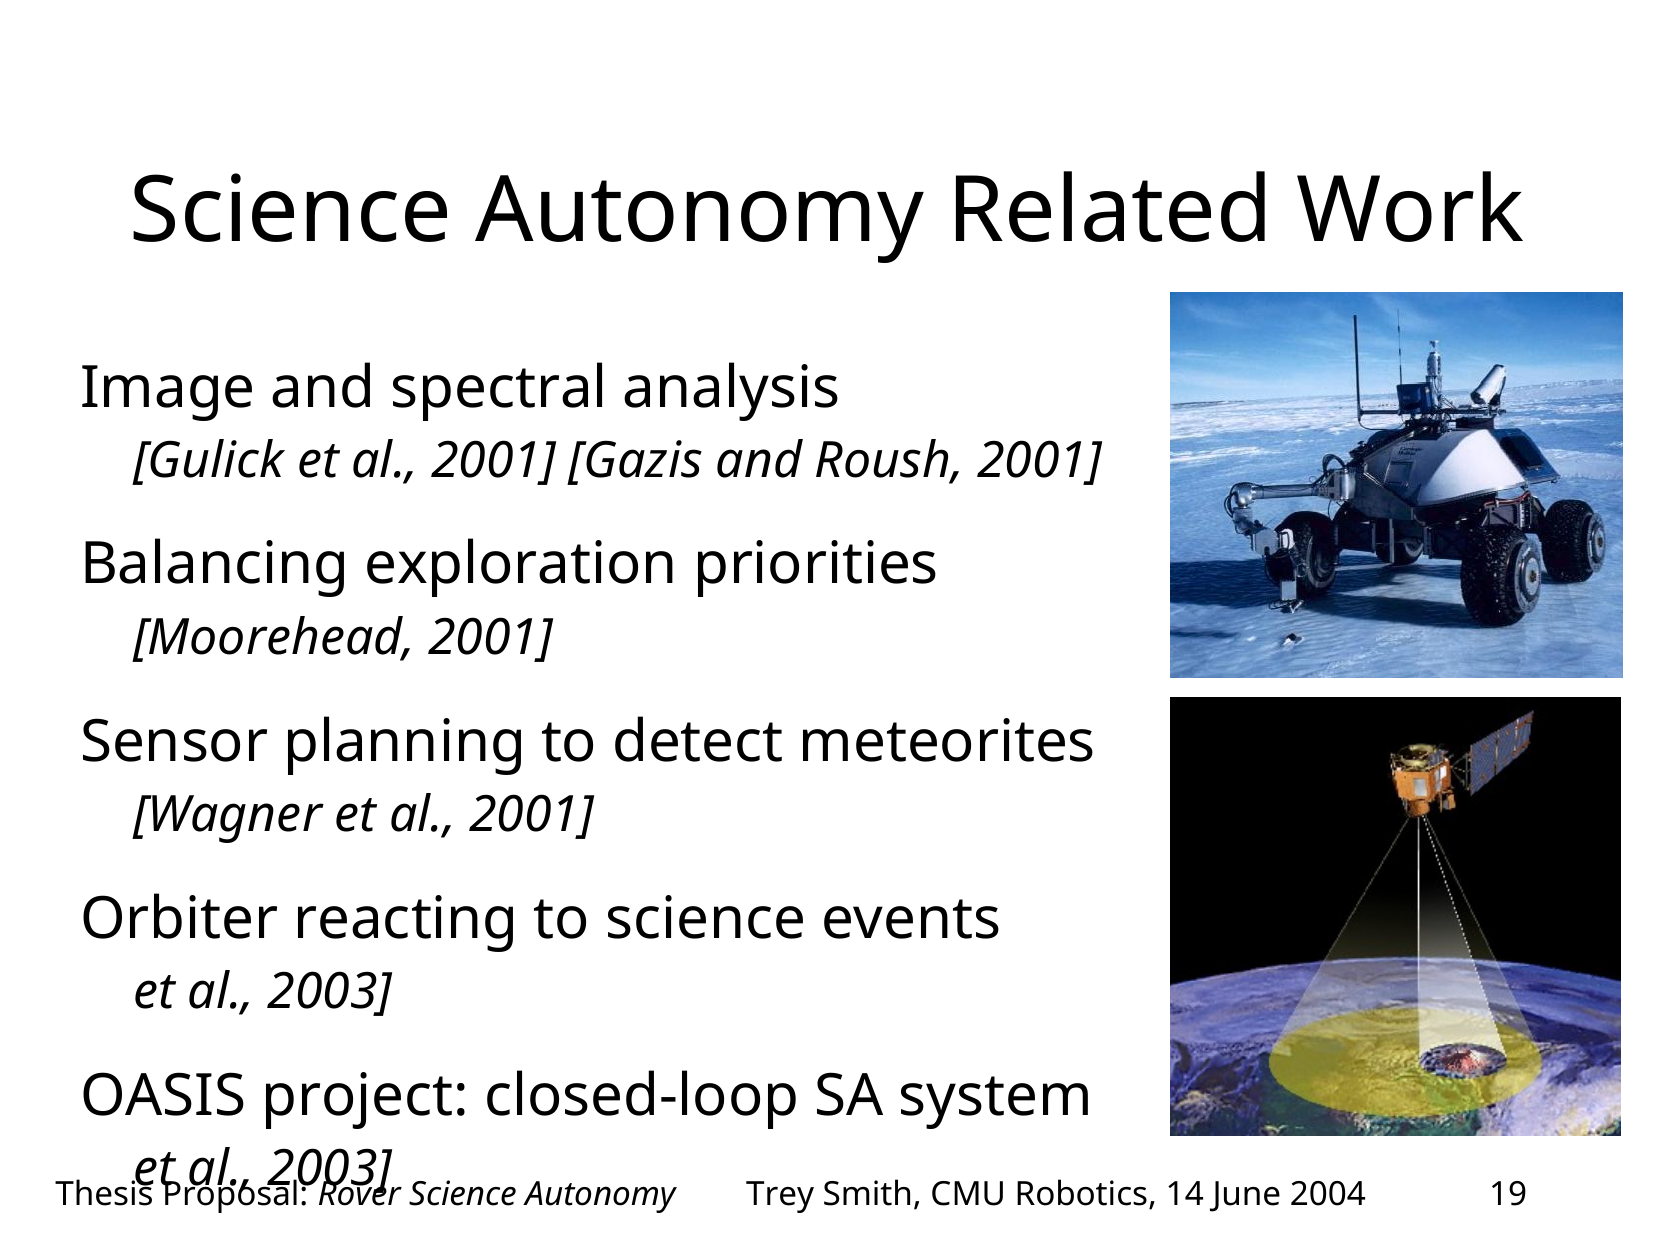

# Science Autonomy Related Work
Image and spectral analysis [Gulick et al., 2001] [Gazis and Roush, 2001]
Balancing exploration priorities [Moorehead, 2001]
Sensor planning to detect meteorites [Wagner et al., 2001]
Orbiter reacting to science events [Chien et al., 2003]
OASIS project: closed-loop SA system [Estlin et al., 2003]